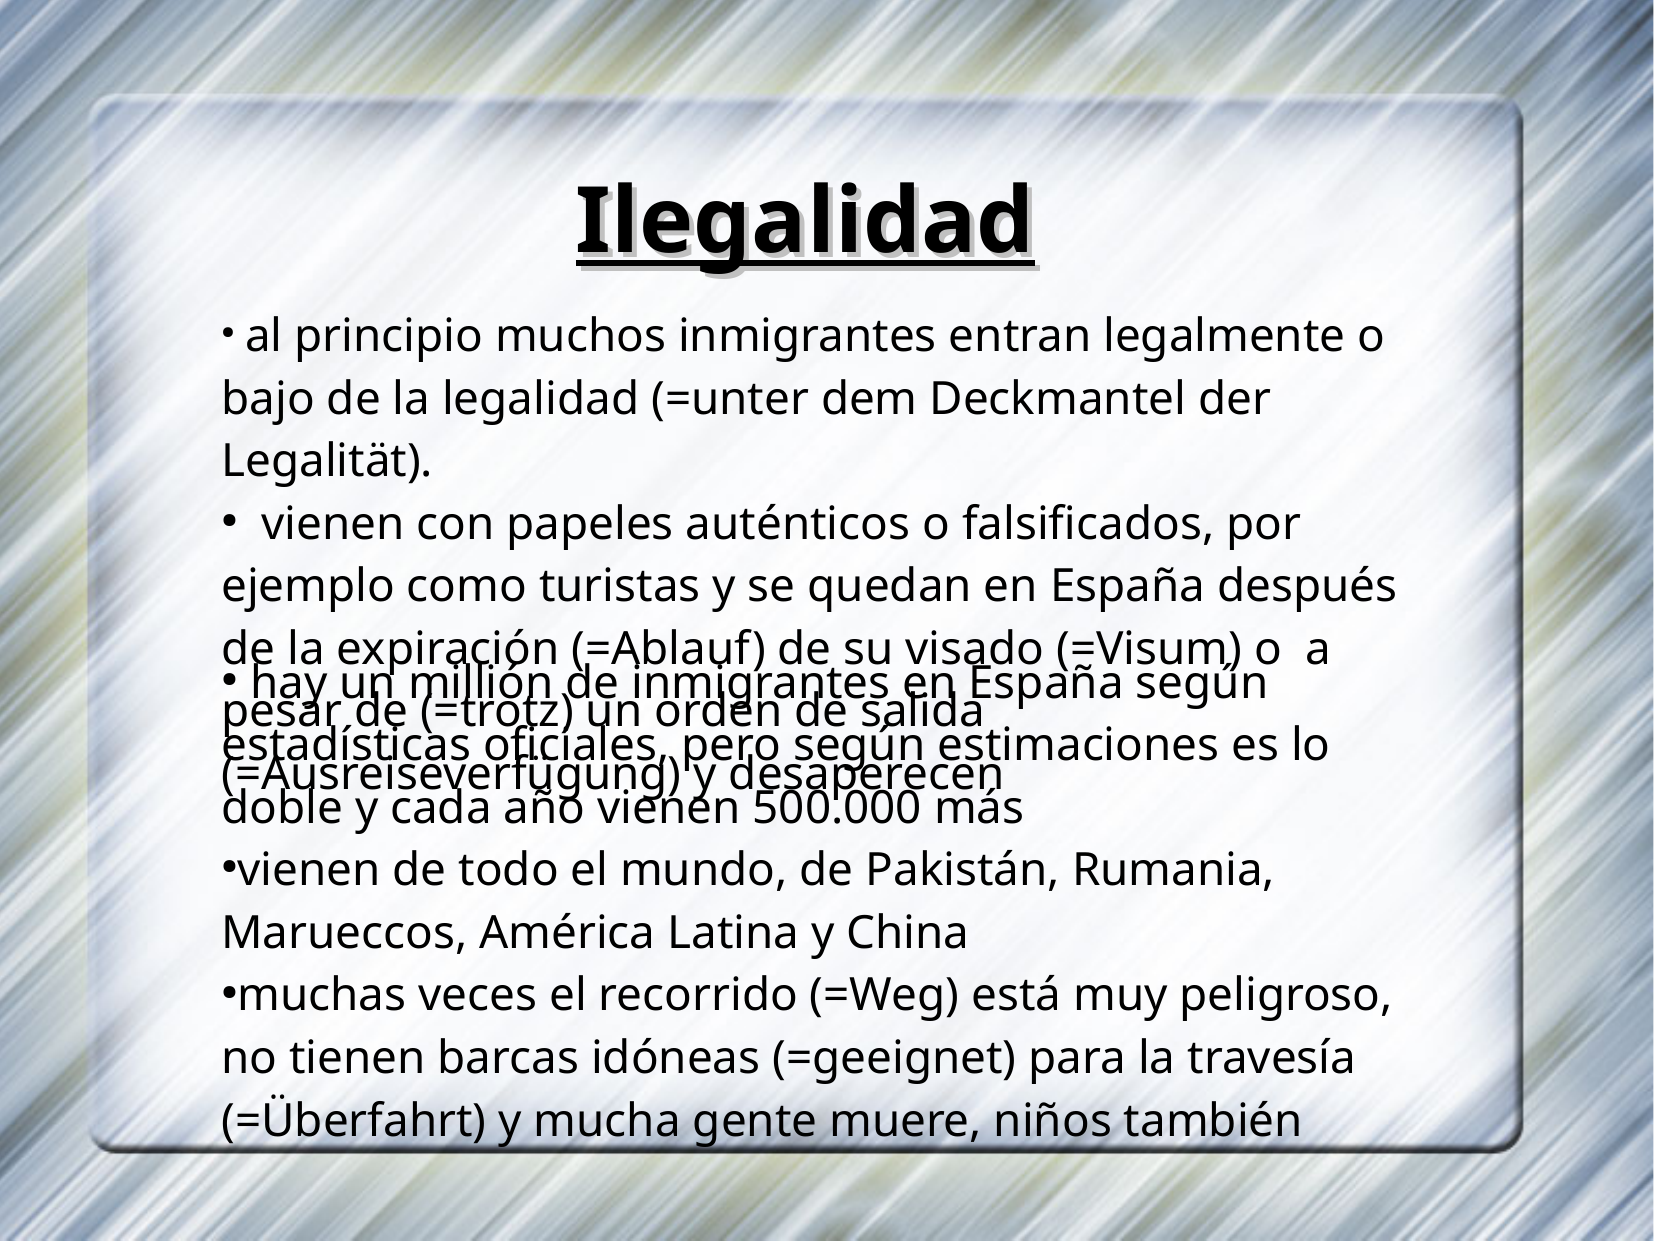

Ilegalidad
 al principio muchos inmigrantes entran legalmente o bajo de la legalidad (=unter dem Deckmantel der Legalität).
 vienen con papeles auténticos o falsificados, por ejemplo como turistas y se quedan en España después de la expiración (=Ablauf) de su visado (=Visum) o a pesar de (=trotz) un orden de salida (=Ausreiseverfügung) y desaperecen
 hay un millión de inmigrantes en España según estadísticas oficiales, pero según estimaciones es lo doble y cada año vienen 500.000 más
vienen de todo el mundo, de Pakistán, Rumania, Marueccos, América Latina y China
muchas veces el recorrido (=Weg) está muy peligroso, no tienen barcas idóneas (=geeignet) para la travesía (=Überfahrt) y mucha gente muere, niños también